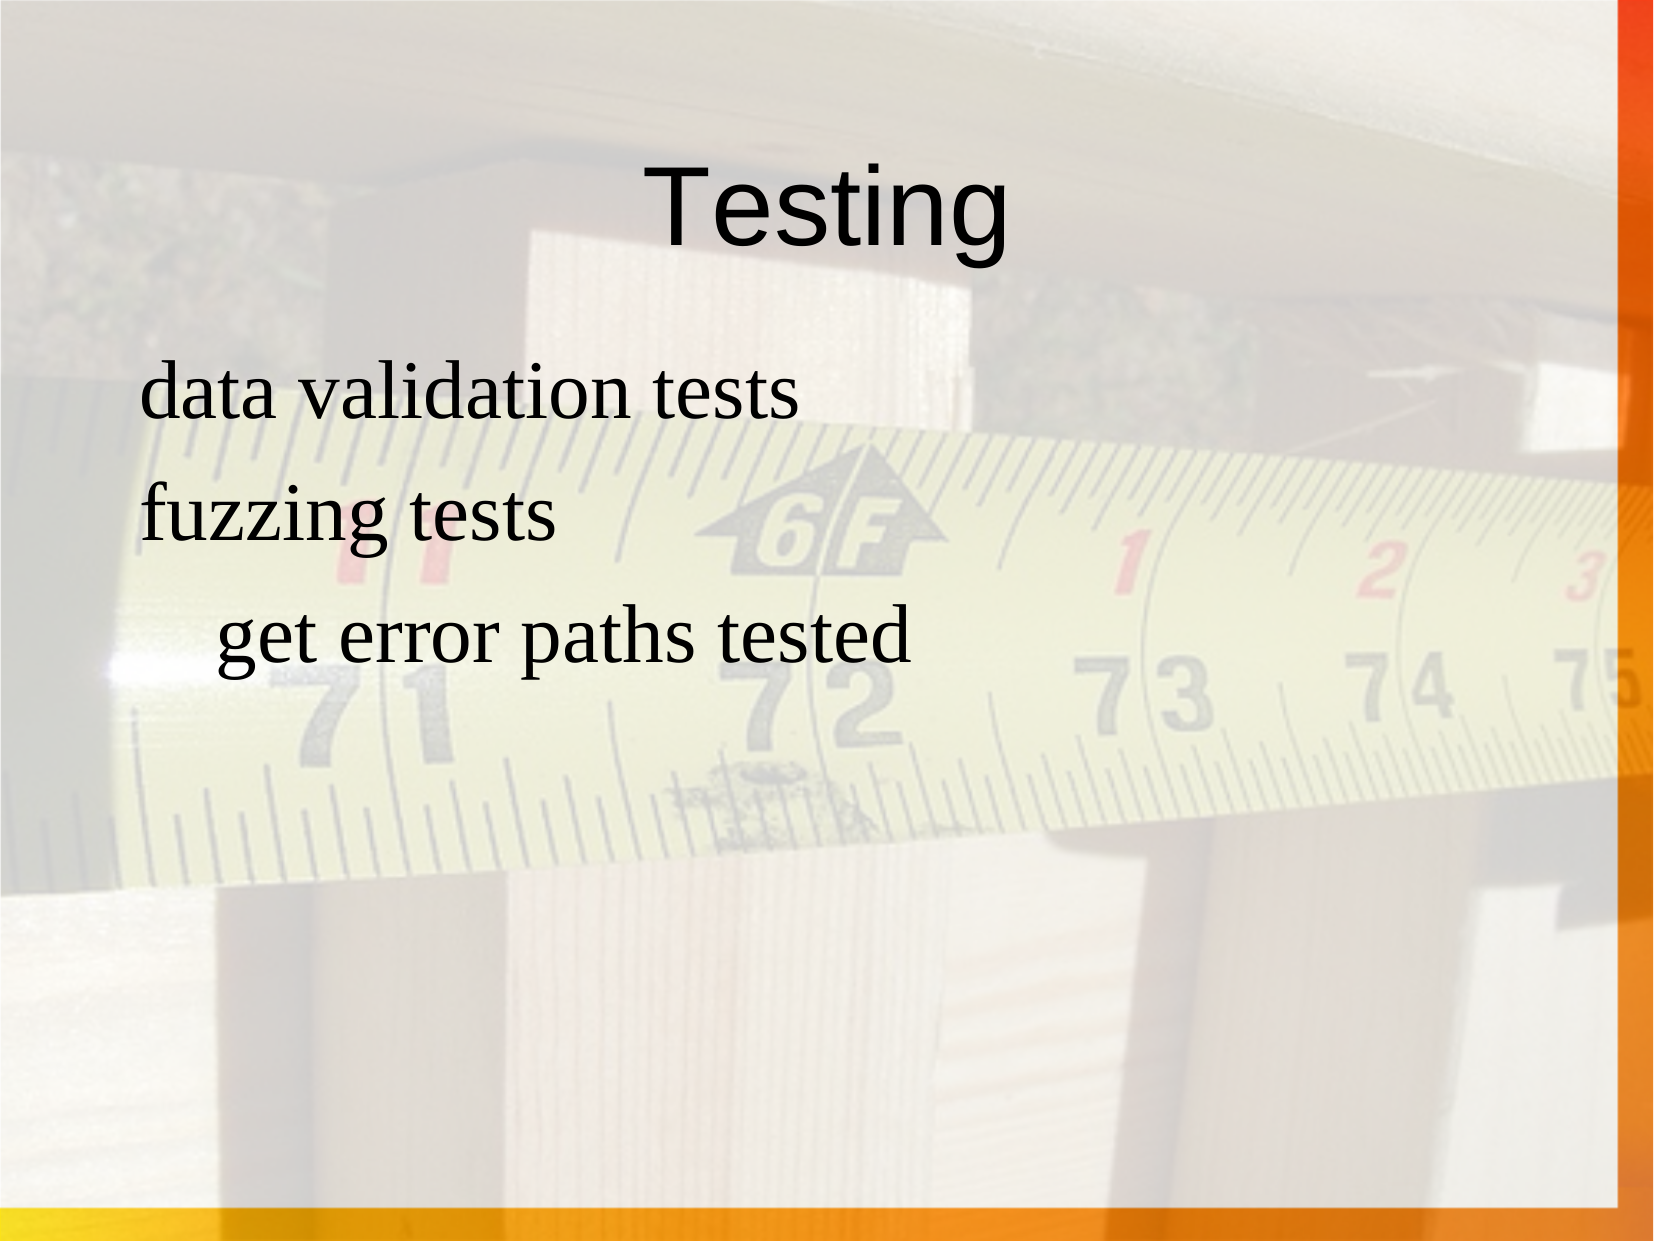

# Testing
data validation tests
fuzzing tests
get error paths tested